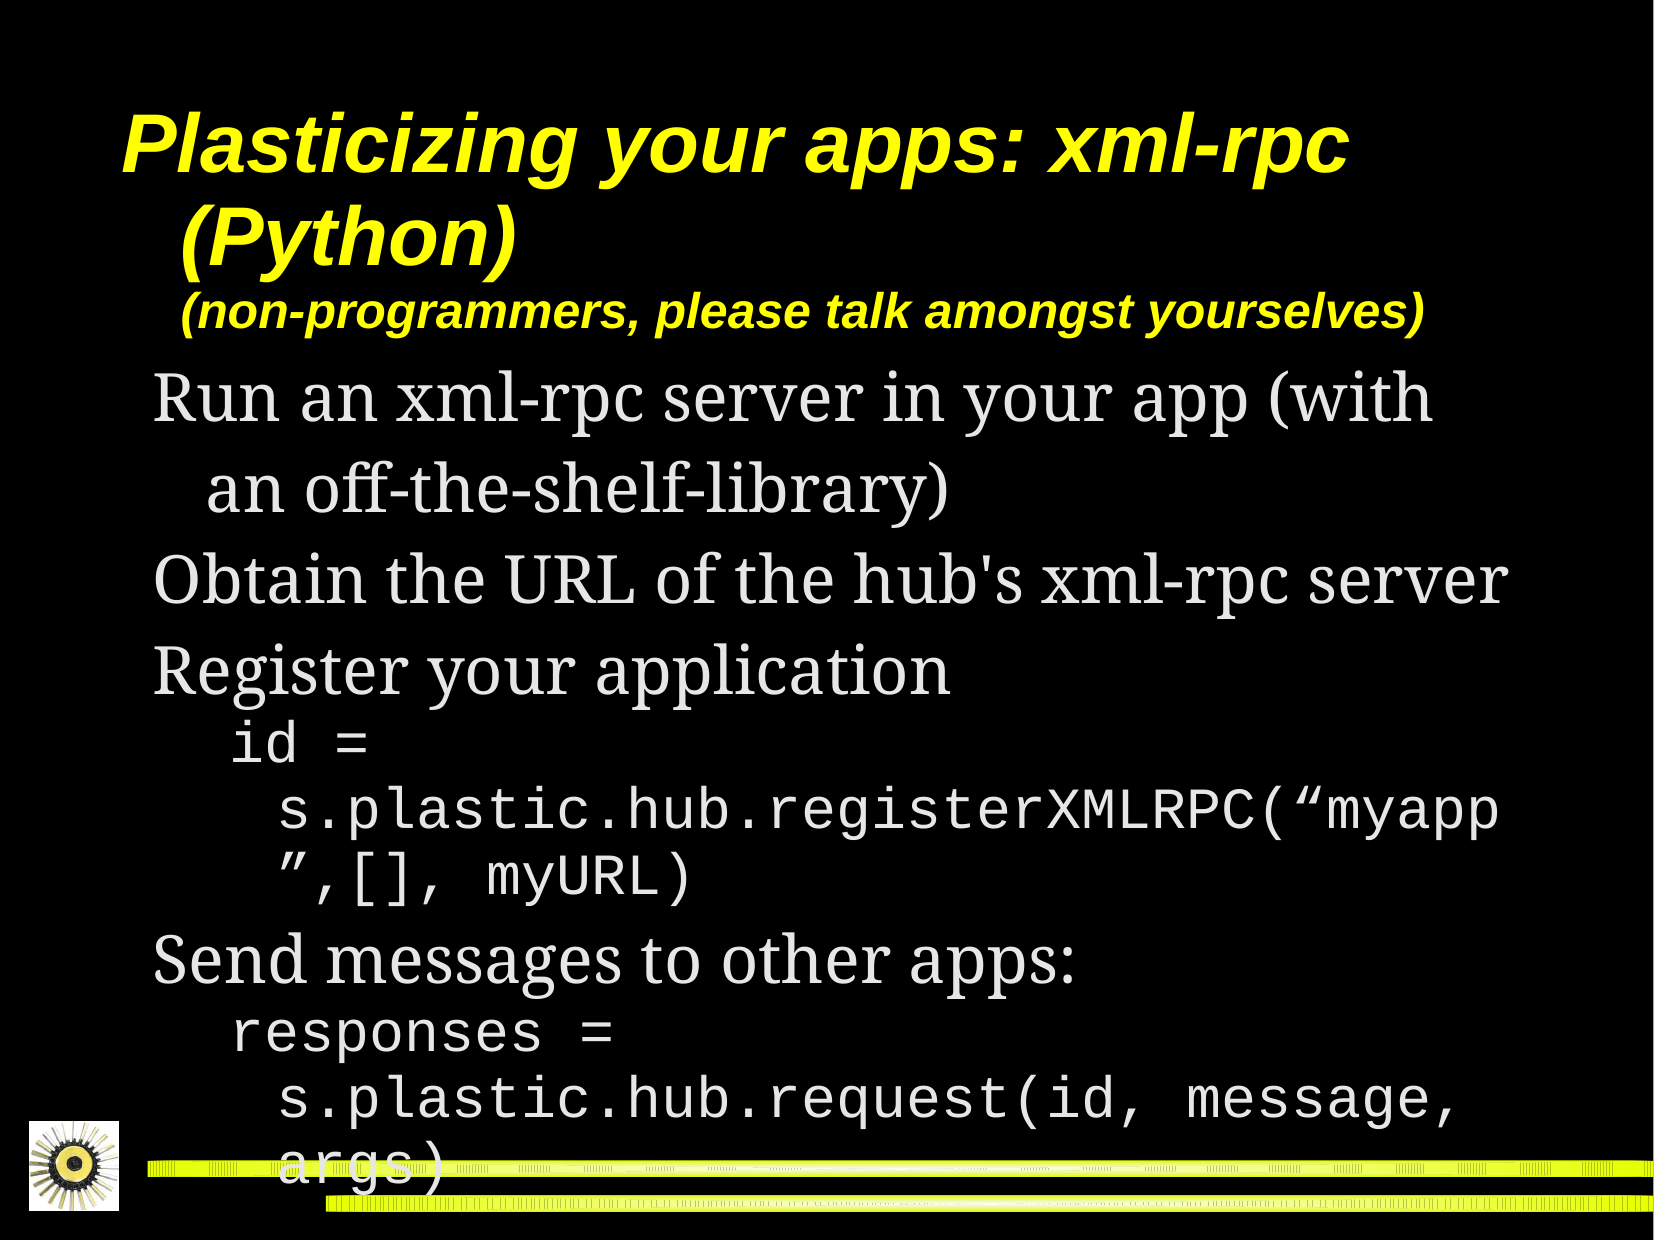

# Plasticizing your apps: xml-rpc (Python) (non-programmers, please talk amongst yourselves)
Run an xml-rpc server in your app (with an off-the-shelf-library)
Obtain the URL of the hub's xml-rpc server
Register your application
id = s.plastic.hub.registerXMLRPC(“myapp”,[], myURL)
Send messages to other apps:
responses = s.plastic.hub.request(id, message, args)